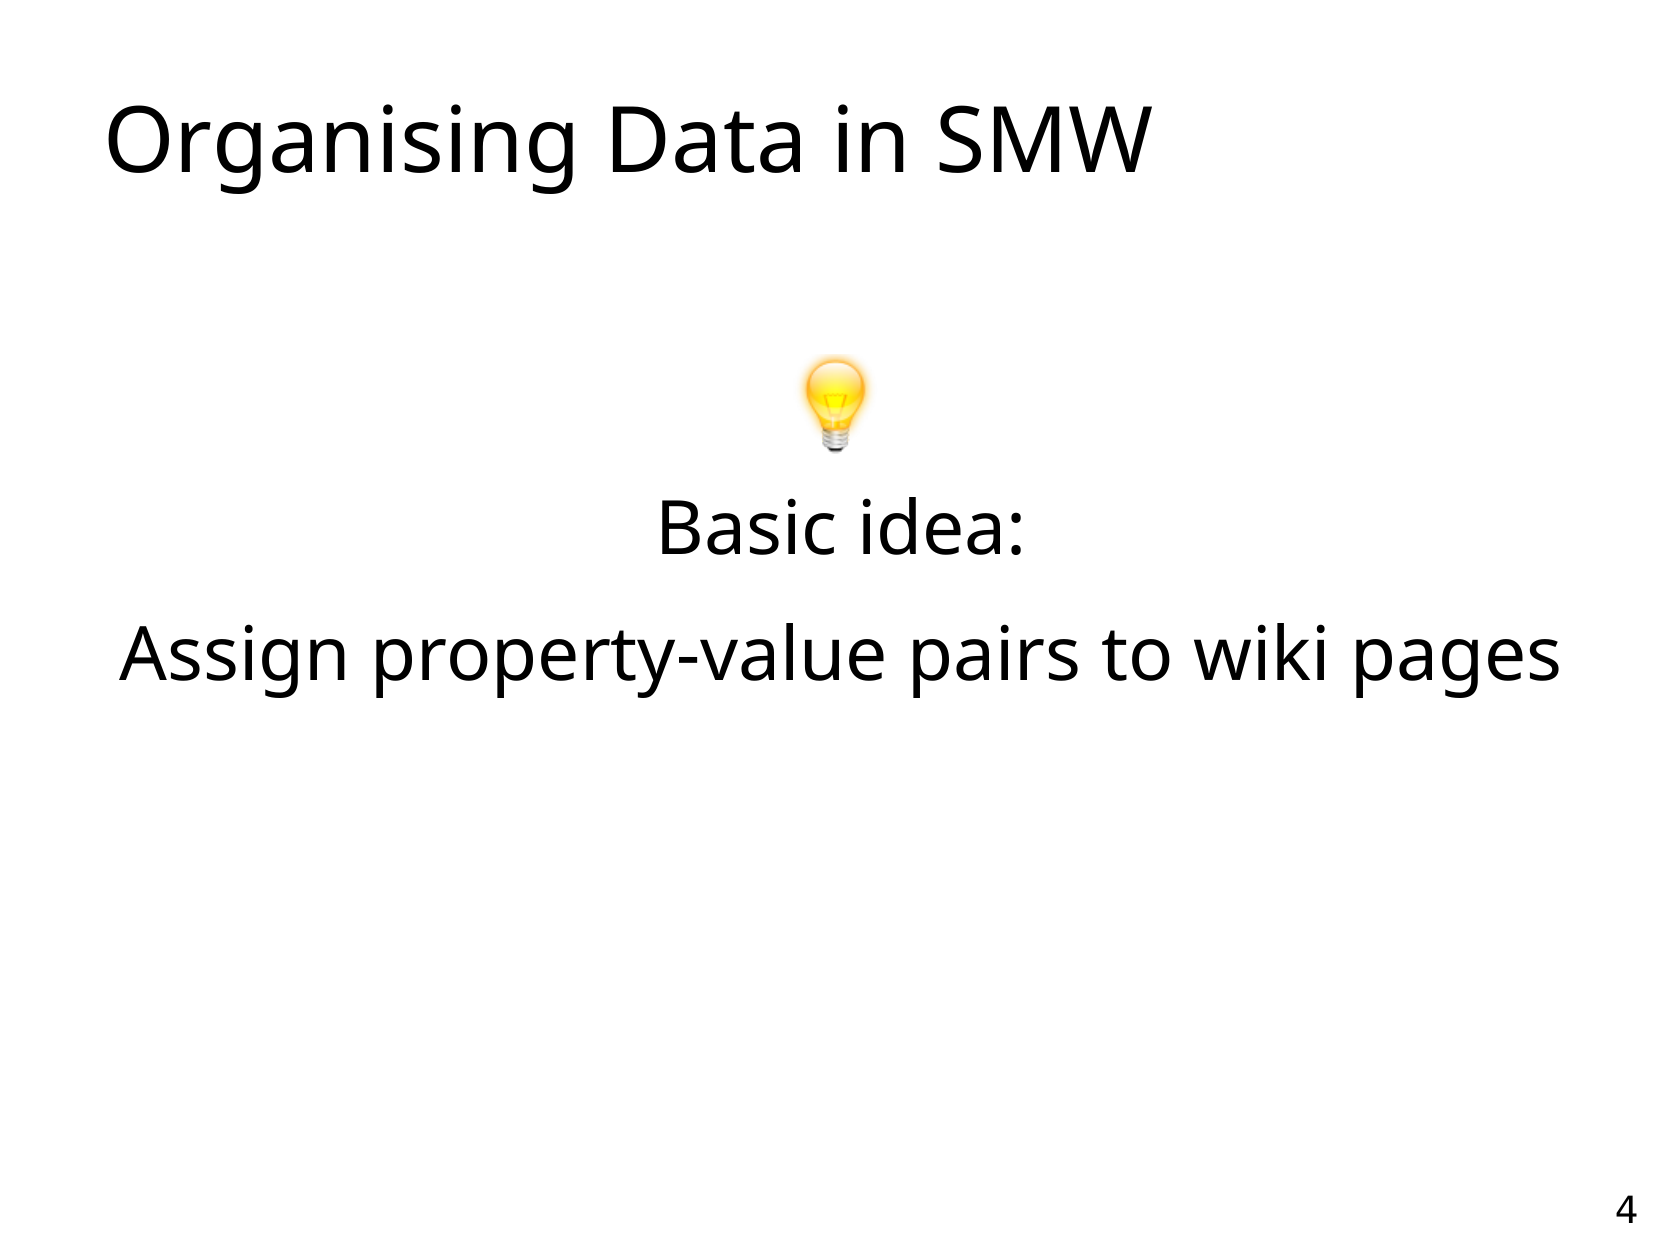

Organising Data in SMW
Basic idea:
Assign property-value pairs to wiki pages
4